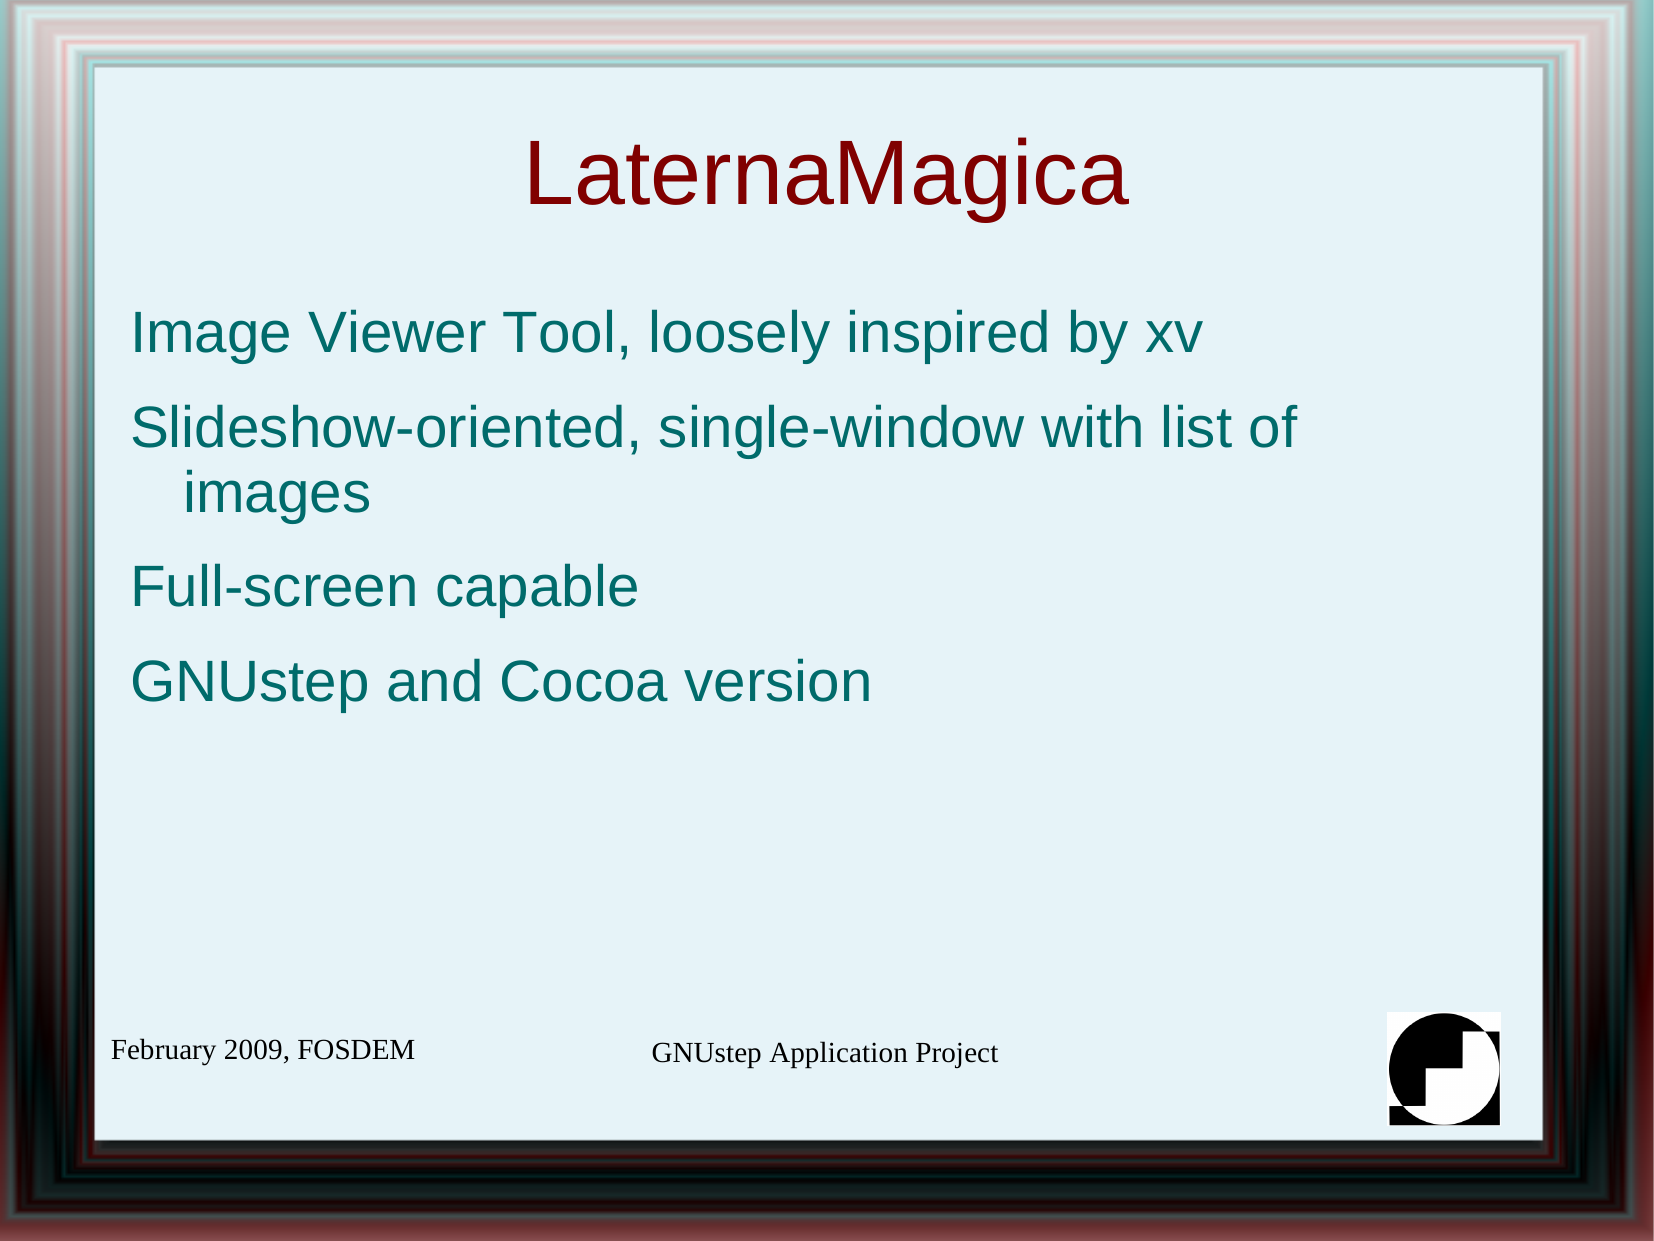

# LaternaMagica
Image Viewer Tool, loosely inspired by xv
Slideshow-oriented, single-window with list of images
Full-screen capable
GNUstep and Cocoa version